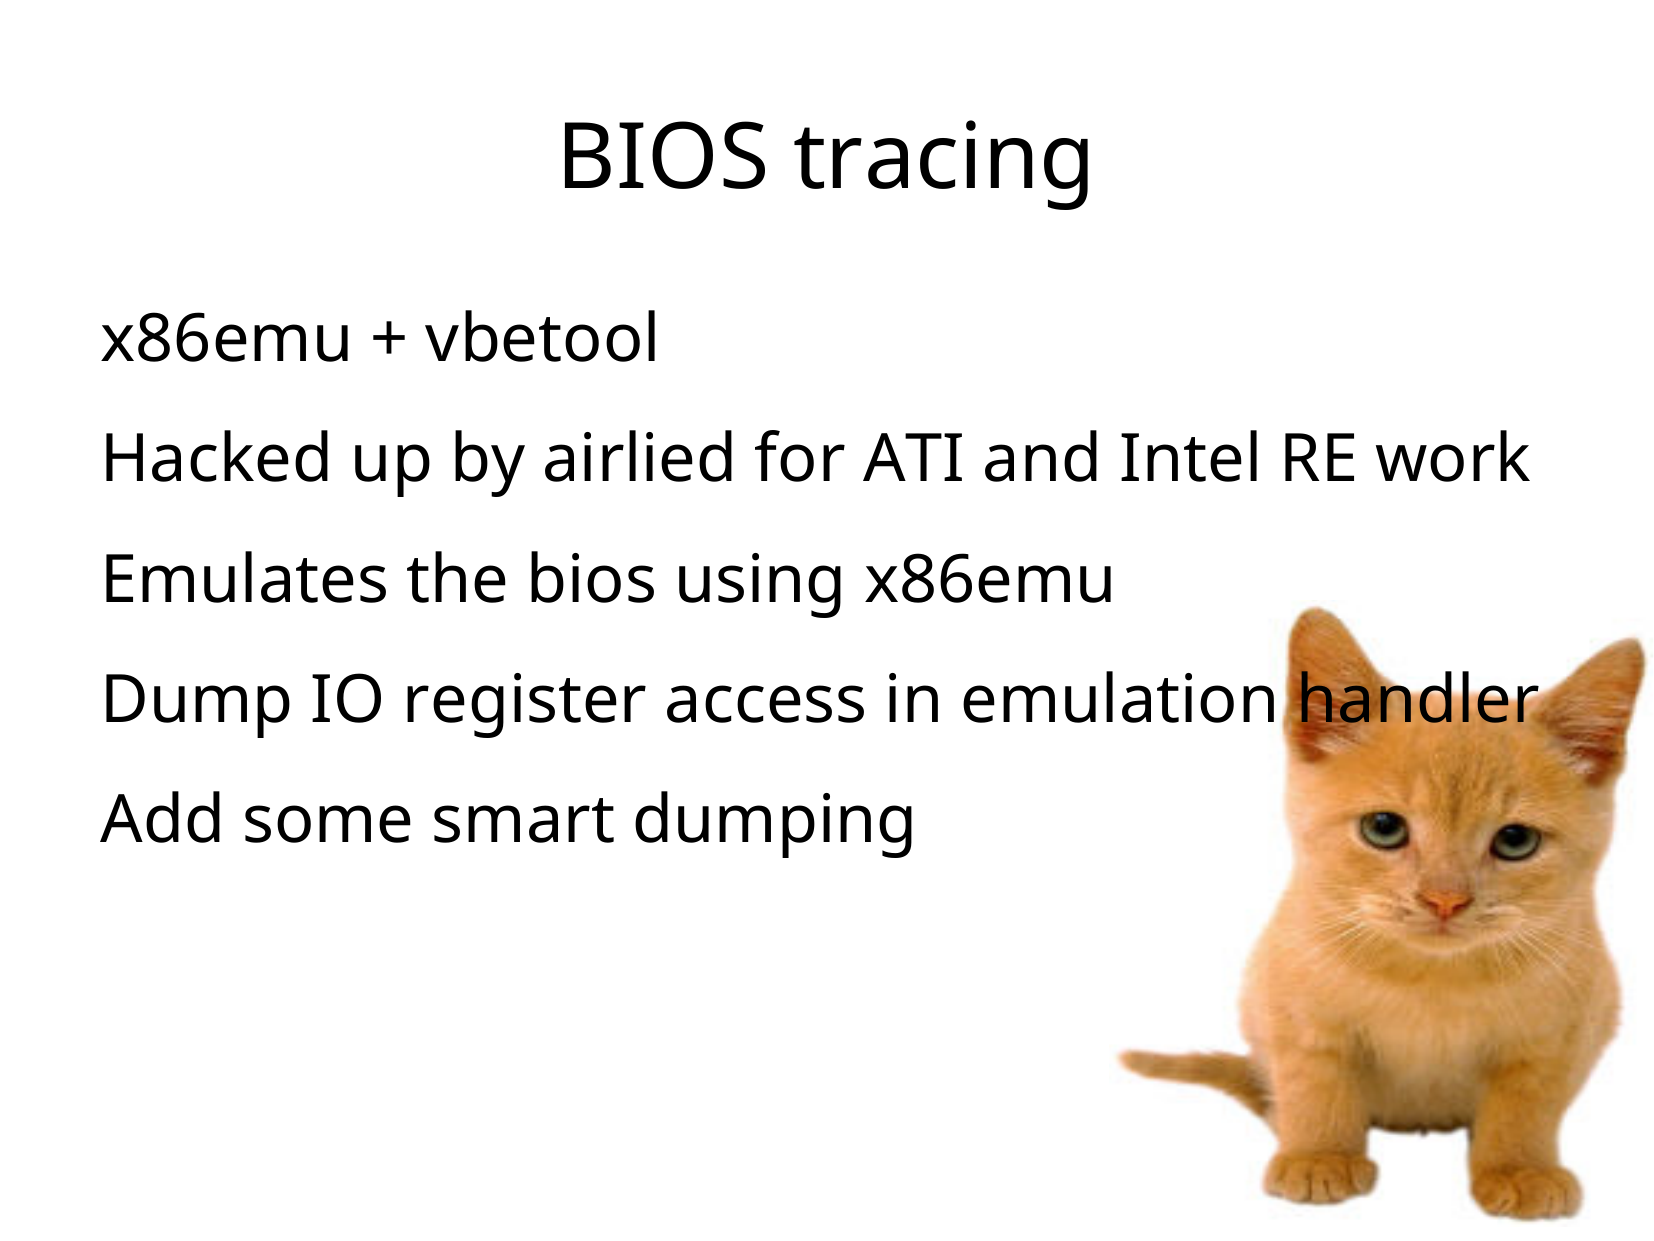

# BIOS tracing
x86emu + vbetool
Hacked up by airlied for ATI and Intel RE work
Emulates the bios using x86emu
Dump IO register access in emulation handler
Add some smart dumping